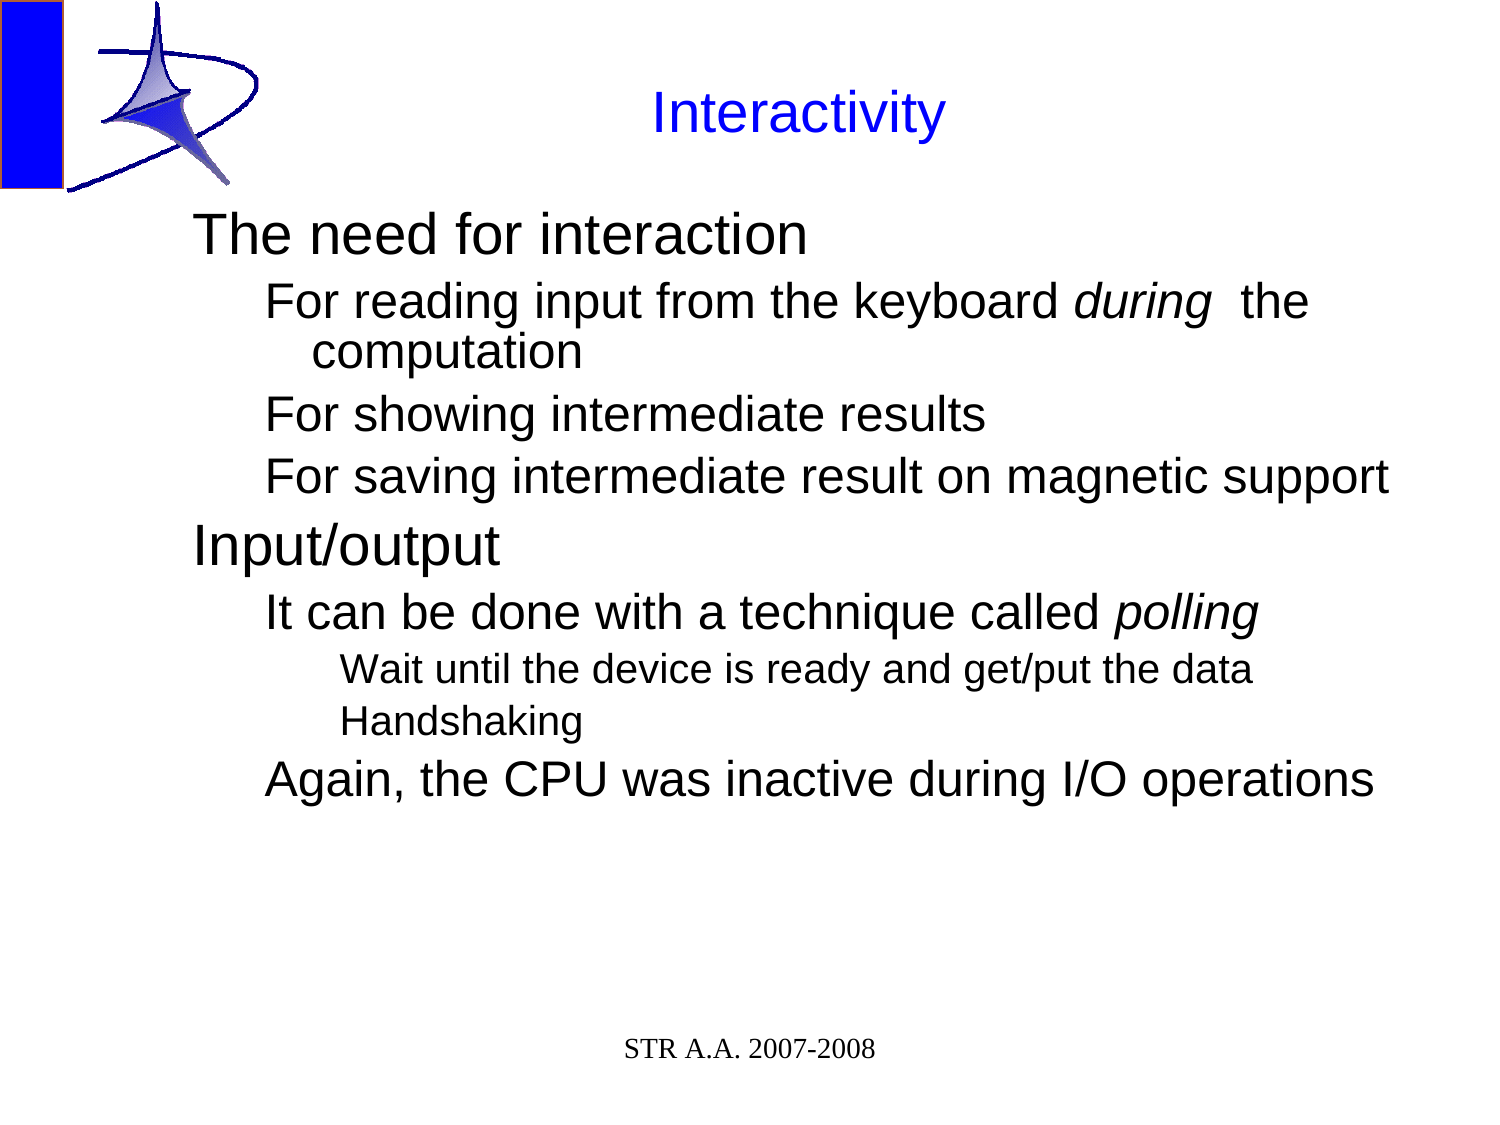

# Interactivity
The need for interaction
For reading input from the keyboard during the computation
For showing intermediate results
For saving intermediate result on magnetic support
Input/output
It can be done with a technique called polling
Wait until the device is ready and get/put the data
Handshaking
Again, the CPU was inactive during I/O operations
STR A.A. 2007-2008